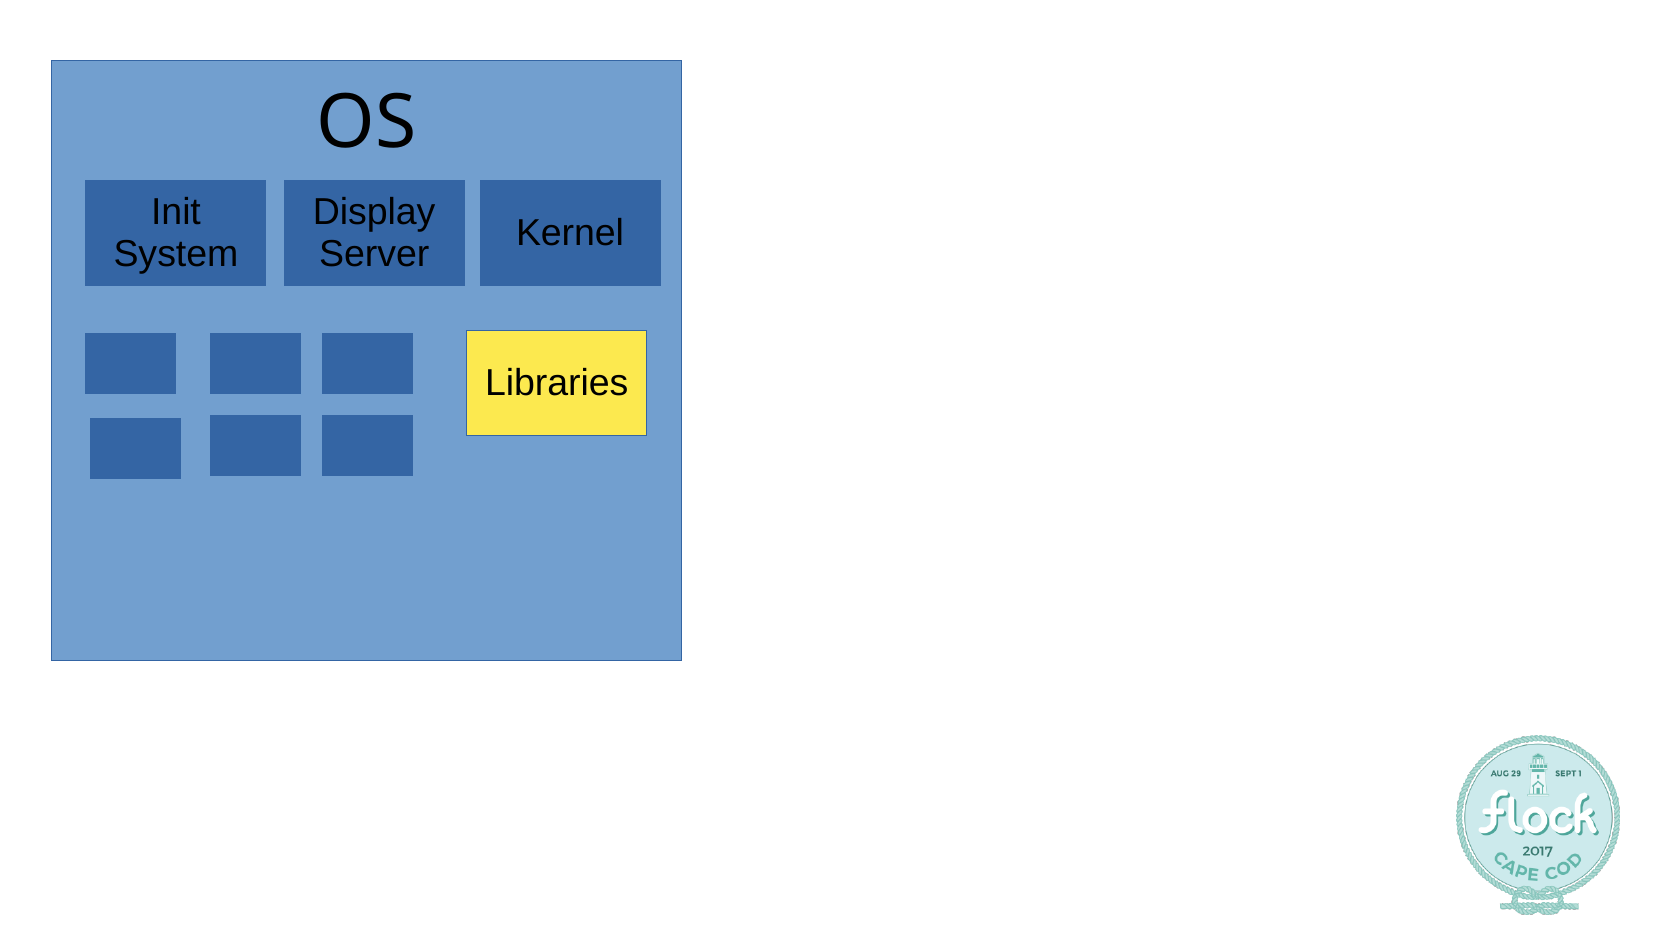

OS
Init
System
Display
Server
Kernel
Libraries